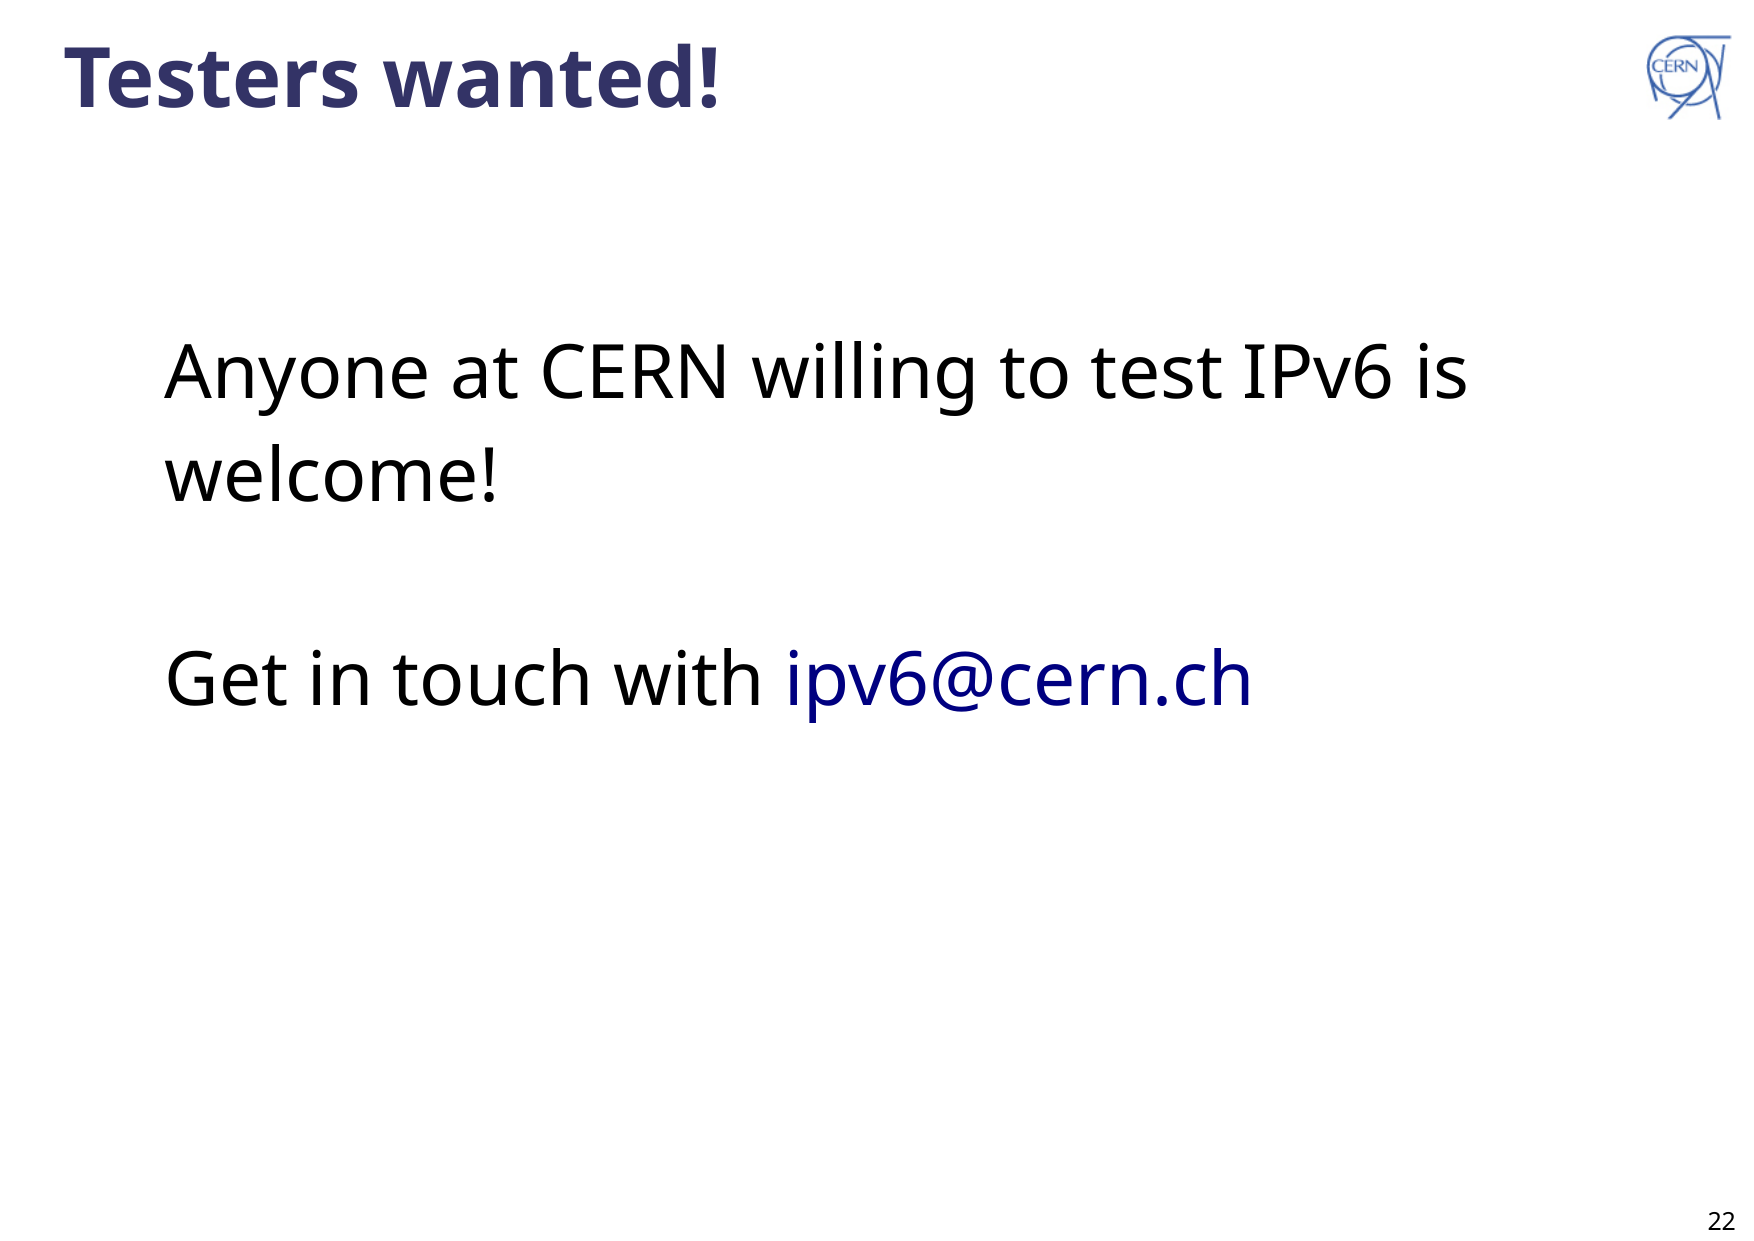

# Testers wanted!
Anyone at CERN willing to test IPv6 is welcome!
Get in touch with ipv6@cern.ch
22